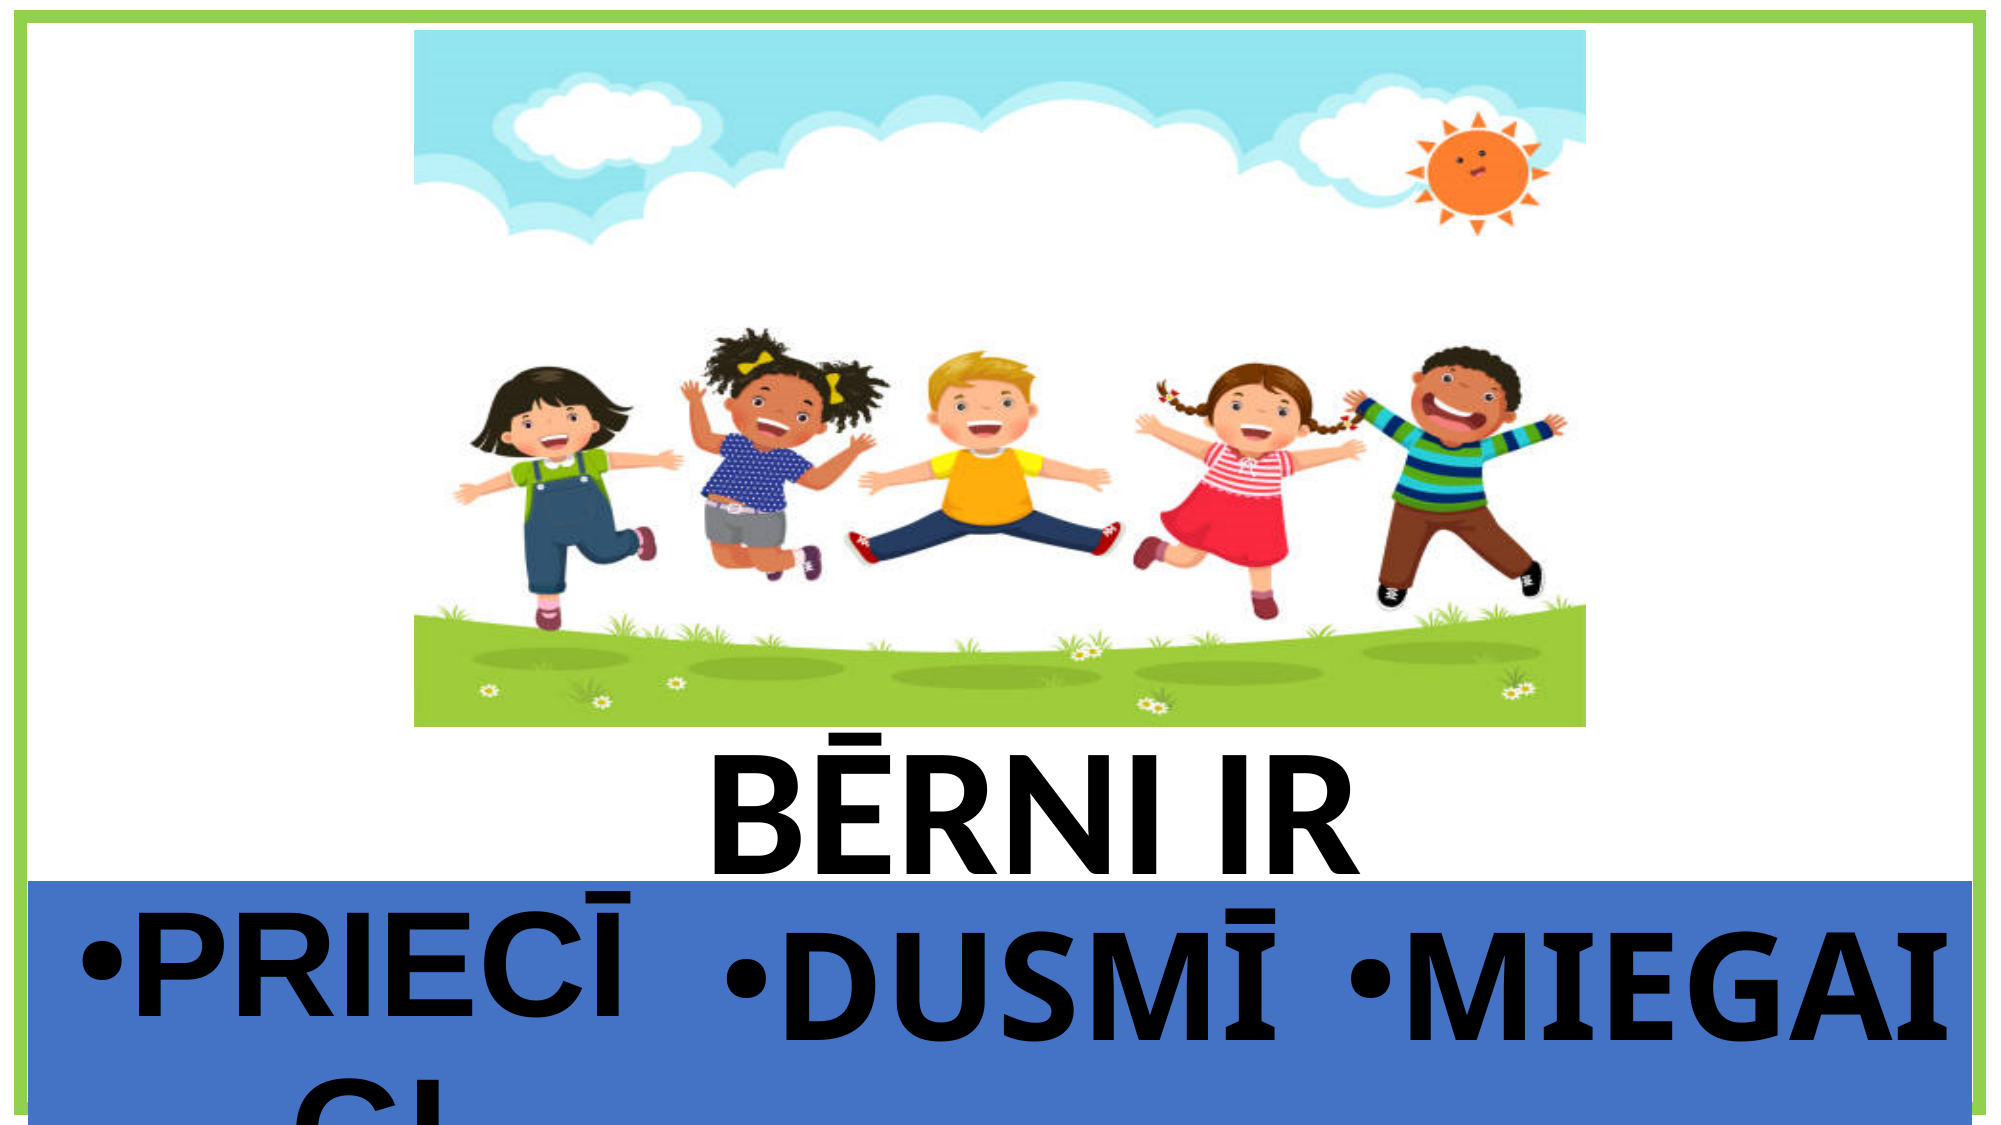

BĒRNI IR
| PRIECĪGI | DUSMĪGI | MIEGAINI |
| --- | --- | --- |